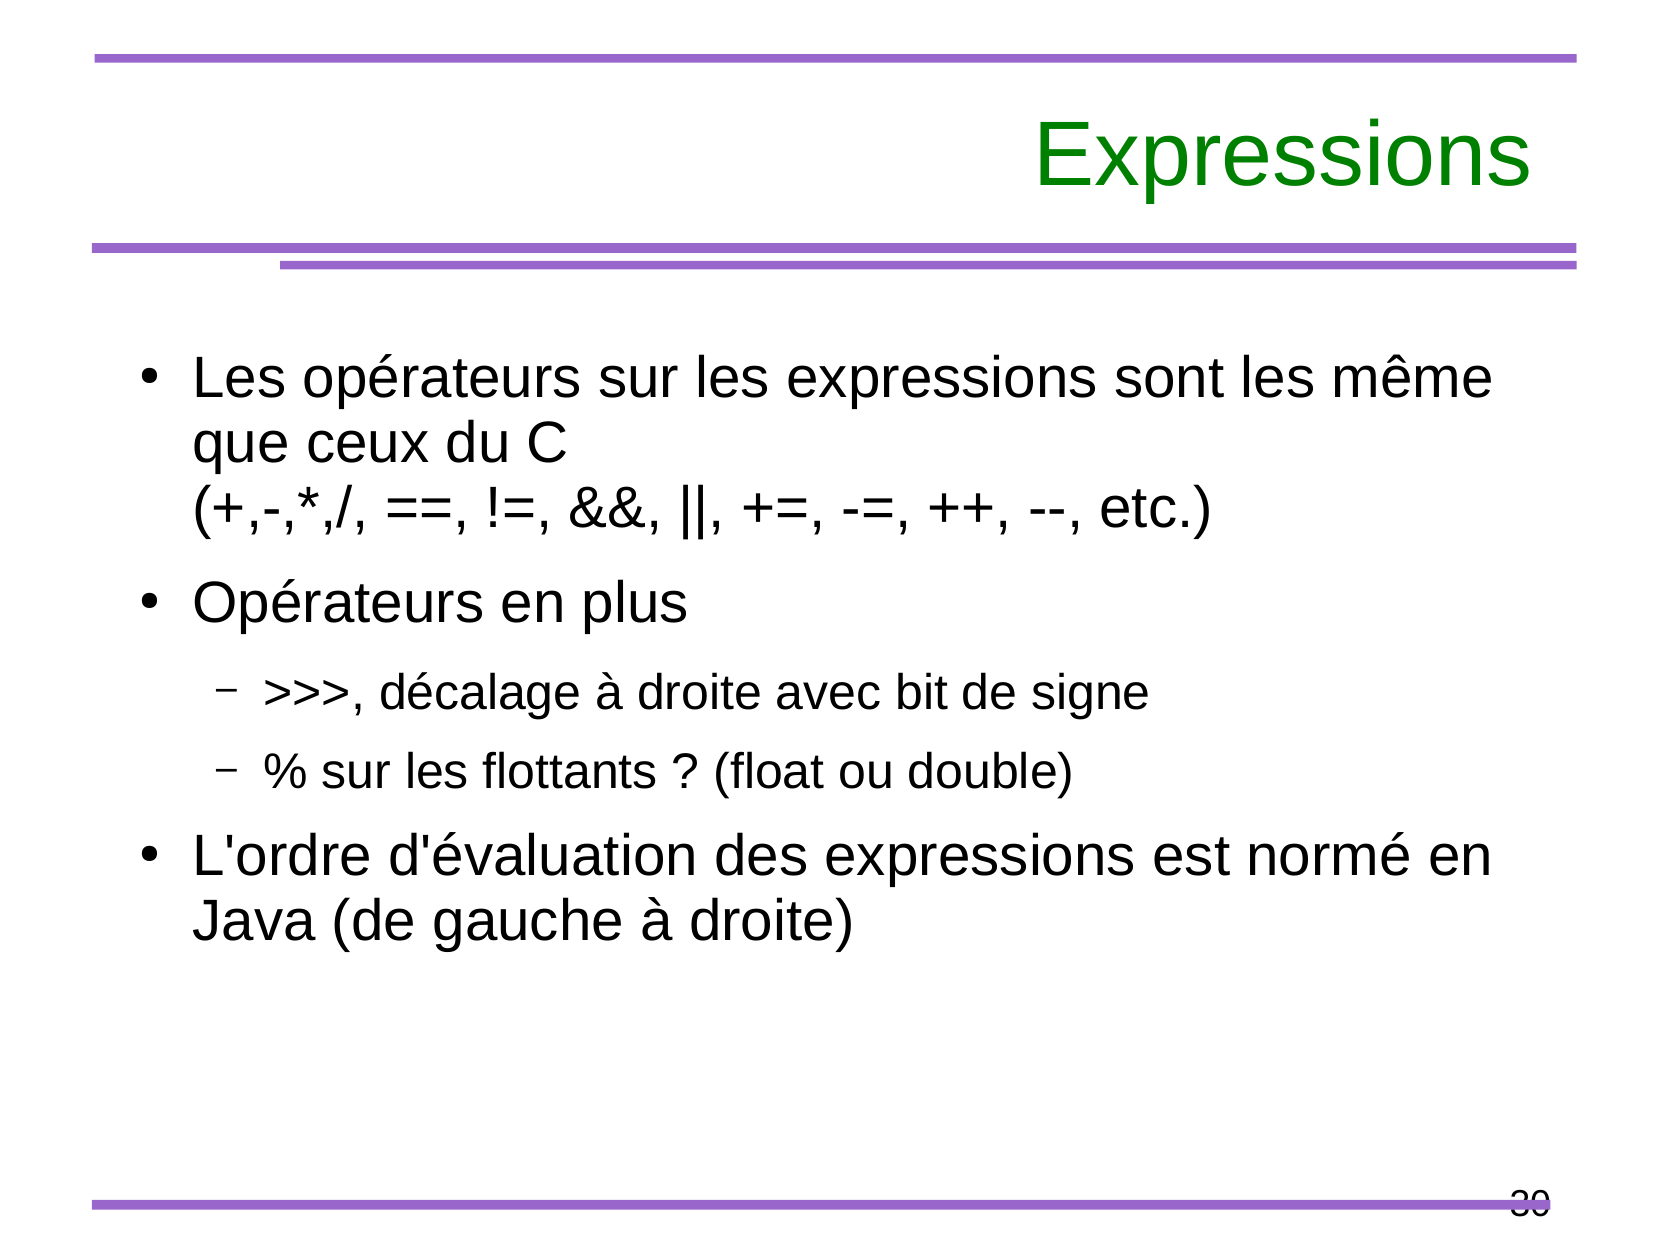

# Expressions
Les opérateurs sur les expressions sont les même que ceux du C
(+,-,*,/, ==, !=, &&, ||, +=, -=, ++, --, etc.)
Opérateurs en plus
>>>, décalage à droite avec bit de signe
% sur les flottants ? (float ou double)
L'ordre d'évaluation des expressions est normé en Java (de gauche à droite)